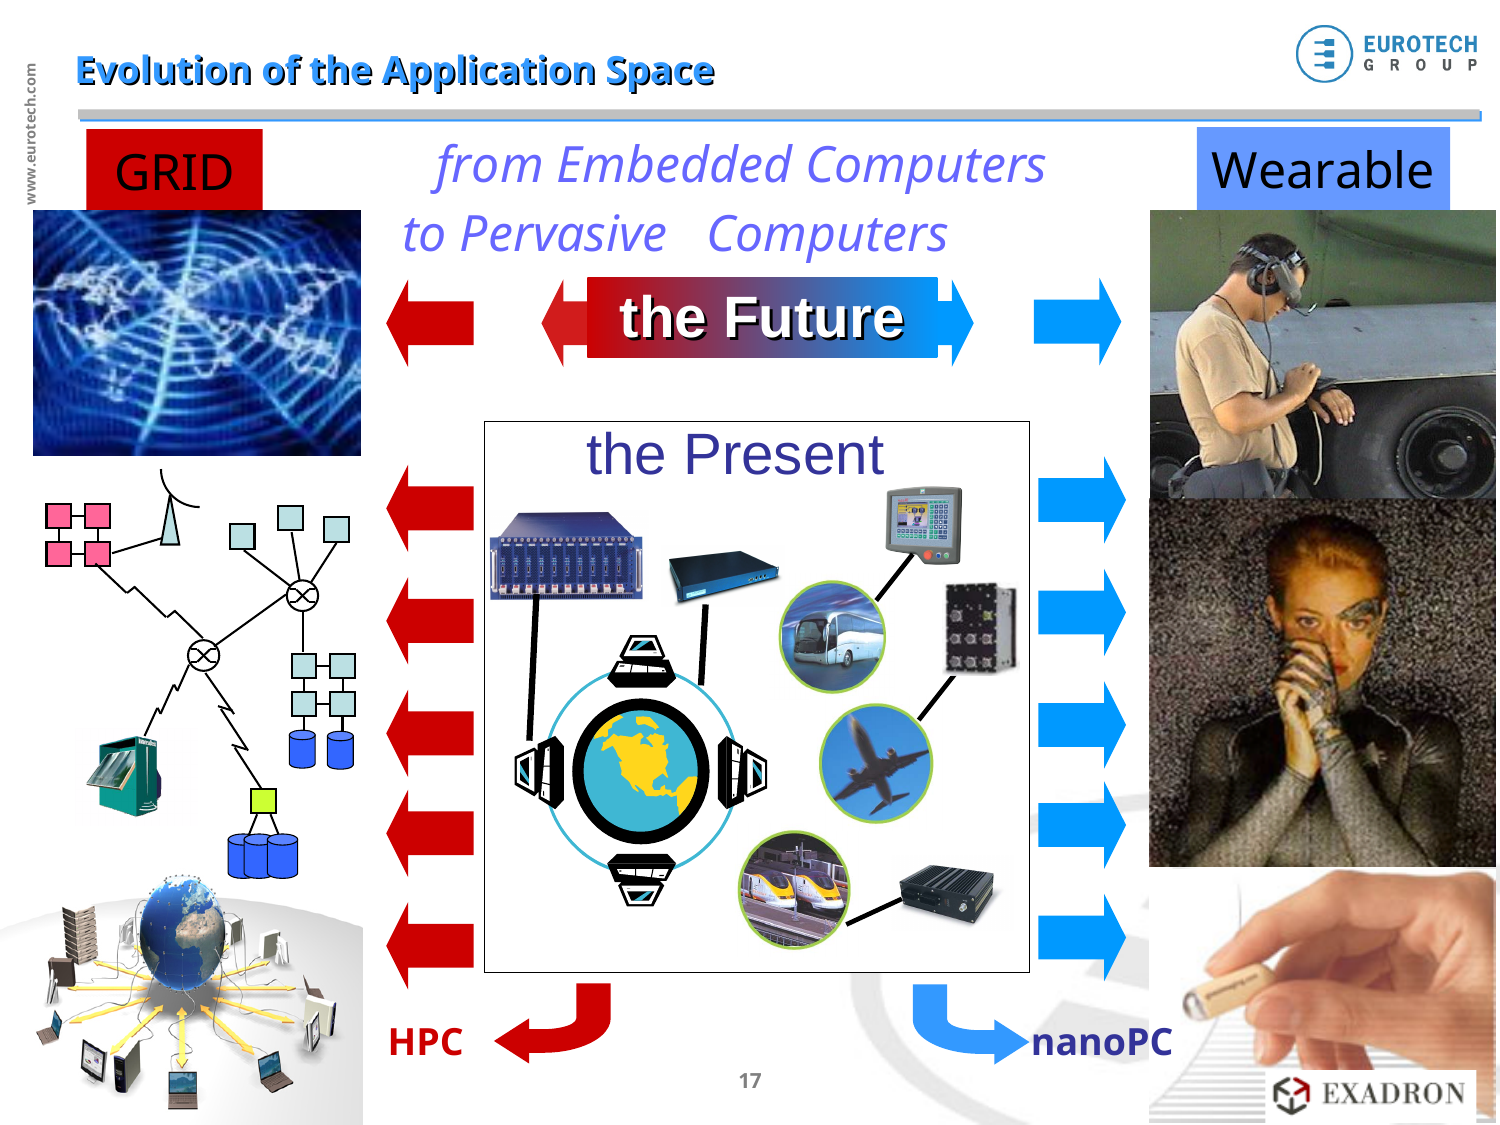

Evolution of the Application Space
from Embedded Computers
Wearable
 GRID
to Pervasive Computers
the Future
the Present
HPC nanoPC